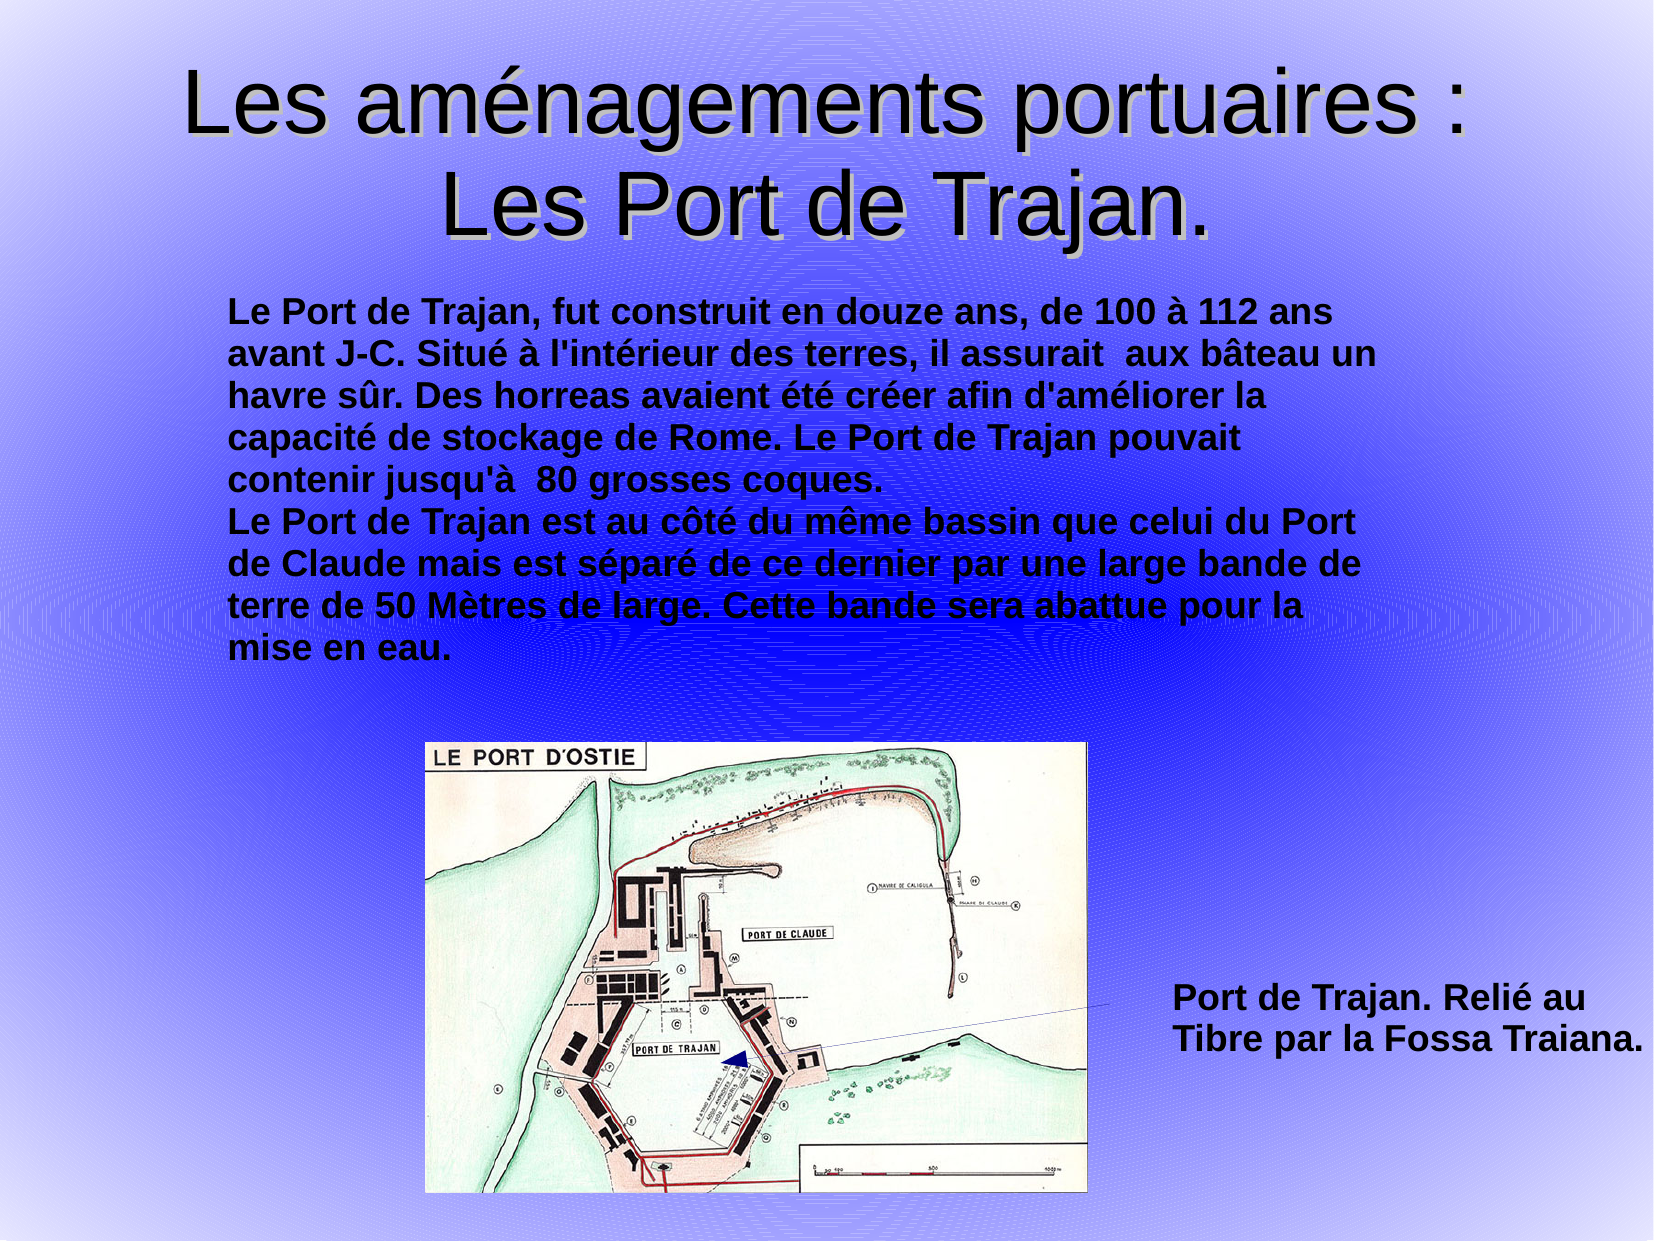

# Les aménagements portuaires : Les Port de Trajan.
Le Port de Trajan, fut construit en douze ans, de 100 à 112 ans avant J-C. Situé à l'intérieur des terres, il assurait aux bâteau un havre sûr. Des horreas avaient été créer afin d'améliorer la capacité de stockage de Rome. Le Port de Trajan pouvait contenir jusqu'à 80 grosses coques.
Le Port de Trajan est au côté du même bassin que celui du Port de Claude mais est séparé de ce dernier par une large bande de terre de 50 Mètres de large. Cette bande sera abattue pour la mise en eau.
Port de Trajan. Relié au Tibre par la Fossa Traiana.